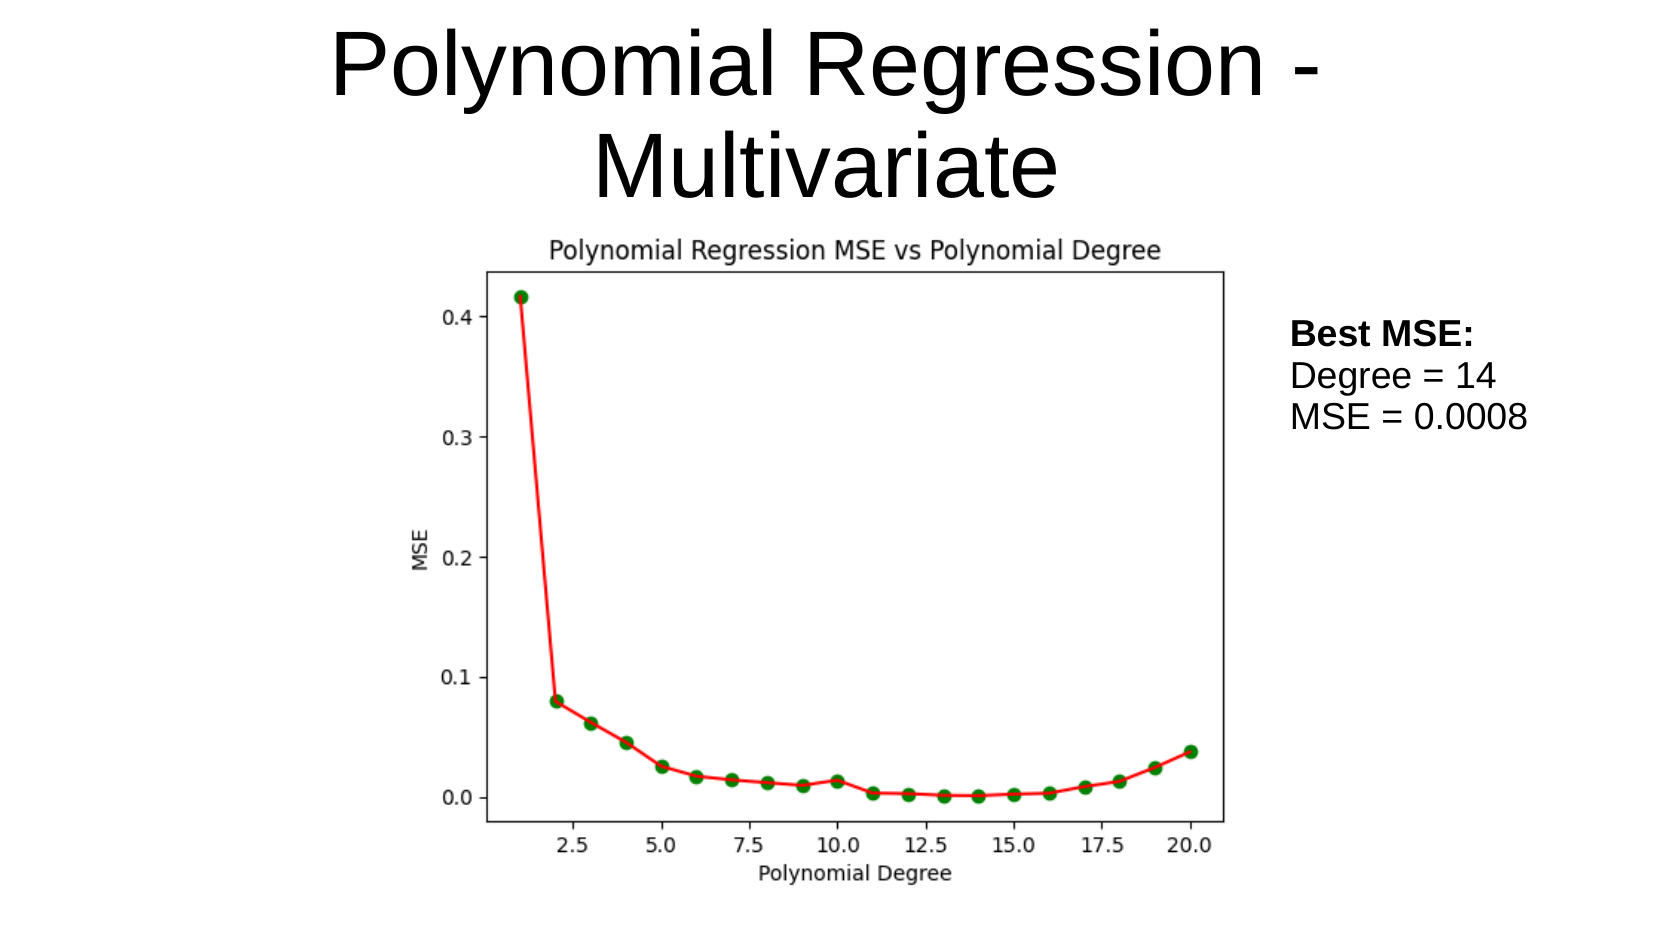

# Polynomial Regression - Multivariate
Best MSE:
Degree = 14
MSE = 0.0008